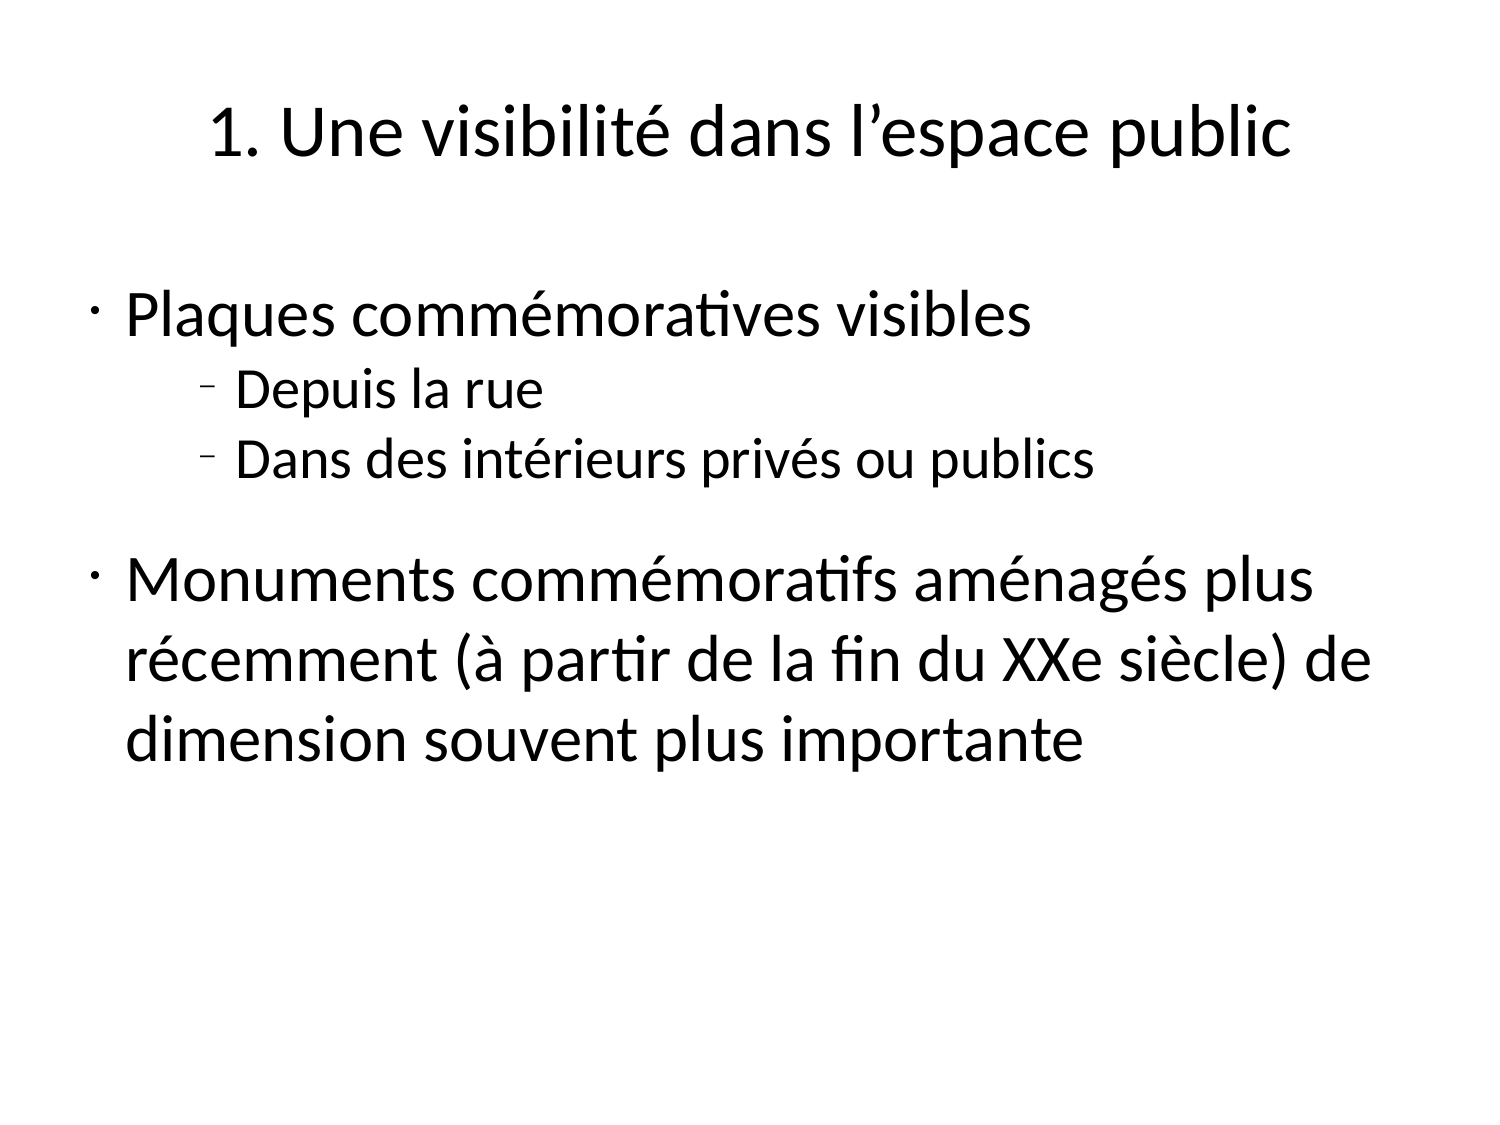

1. Une visibilité dans l’espace public
Plaques commémoratives visibles
Depuis la rue
Dans des intérieurs privés ou publics
Monuments commémoratifs aménagés plus récemment (à partir de la fin du XXe siècle) de dimension souvent plus importante